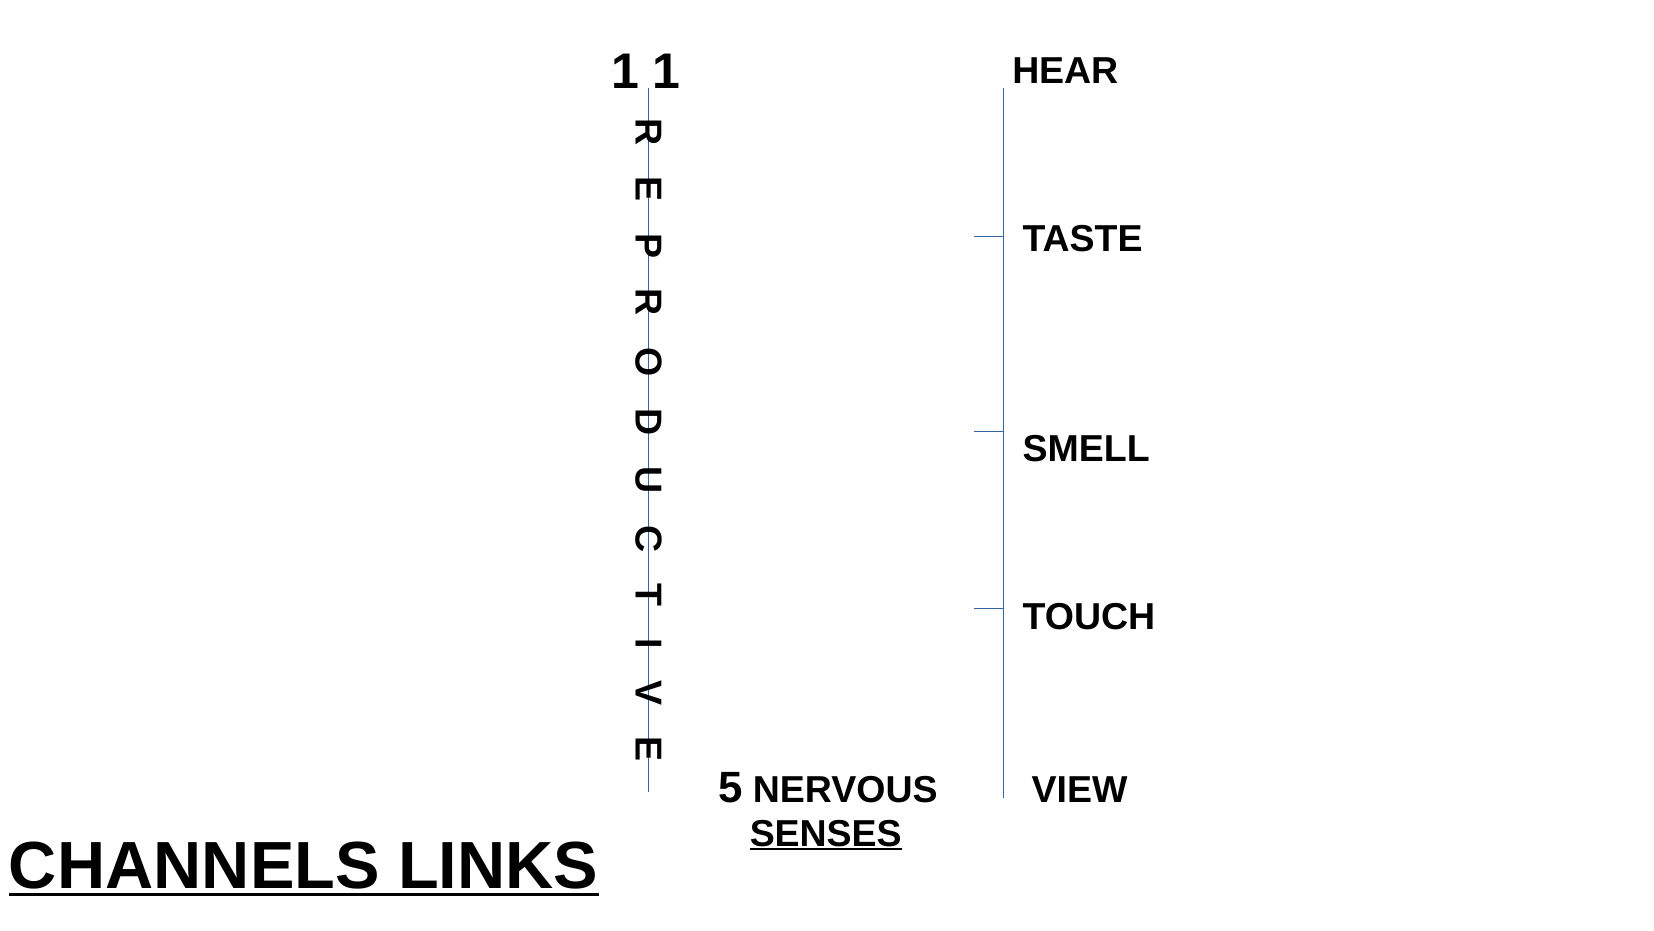

HEAR
 TASTE
 SMELL
 TOUCH
 5 NERVOUS VIEW
 SENSES
1 1
R E P R O D U C T I V E
CHANNELS LINKS